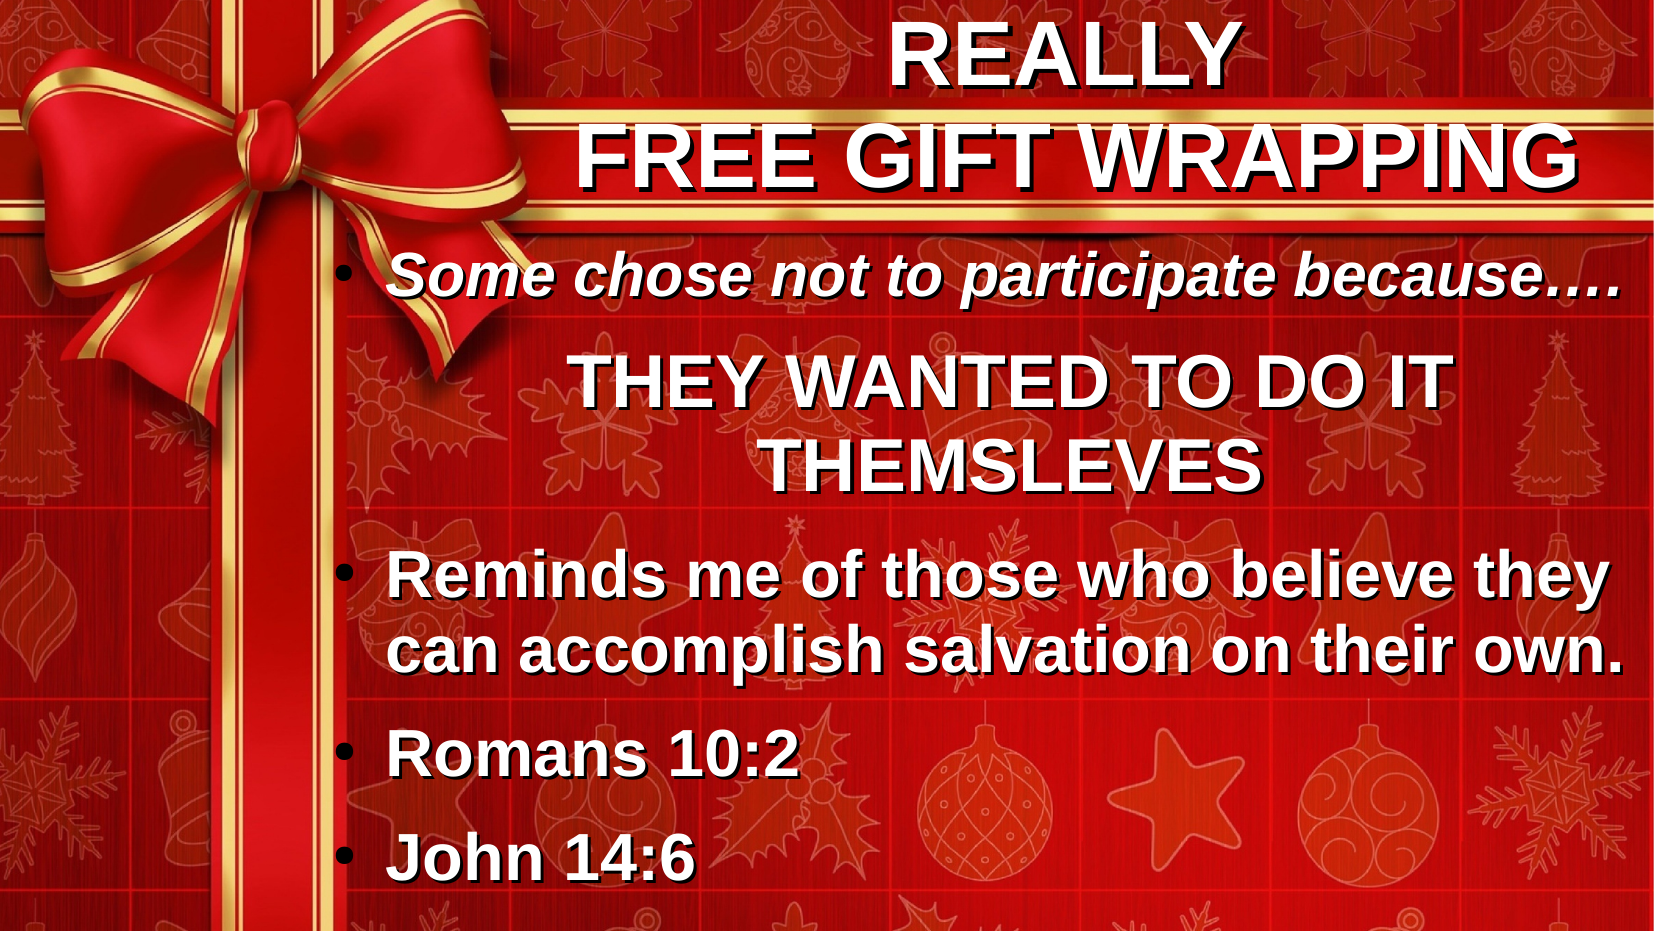

# REALLY FREE GIFT WRAPPING
Some chose not to participate because….
THEY WANTED TO DO IT THEMSLEVES
Reminds me of those who believe they can accomplish salvation on their own.
Romans 10:2
John 14:6